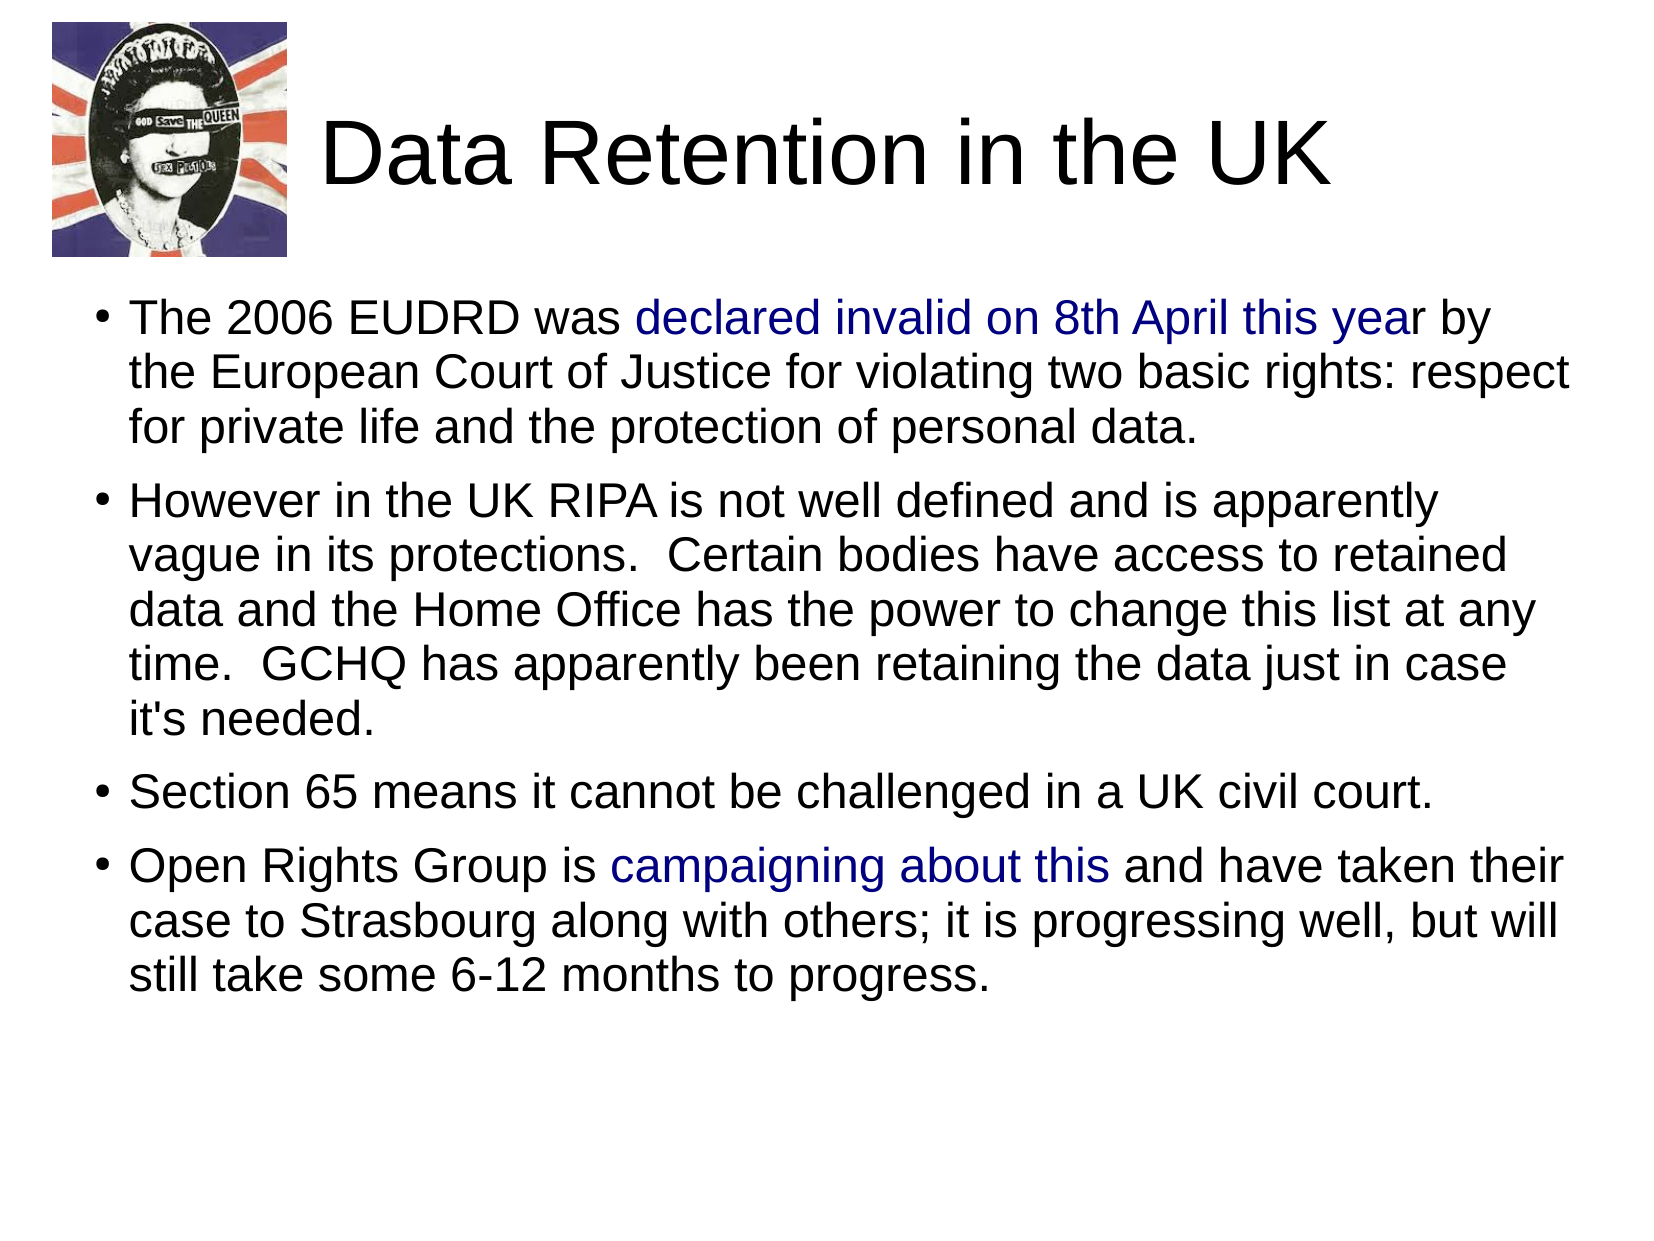

# Data Retention in the UK
The 2006 EUDRD was declared invalid on 8th April this year by the European Court of Justice for violating two basic rights: respect for private life and the protection of personal data.
However in the UK RIPA is not well defined and is apparently vague in its protections. Certain bodies have access to retained data and the Home Office has the power to change this list at any time. GCHQ has apparently been retaining the data just in case it's needed.
Section 65 means it cannot be challenged in a UK civil court.
Open Rights Group is campaigning about this and have taken their case to Strasbourg along with others; it is progressing well, but will still take some 6-12 months to progress.